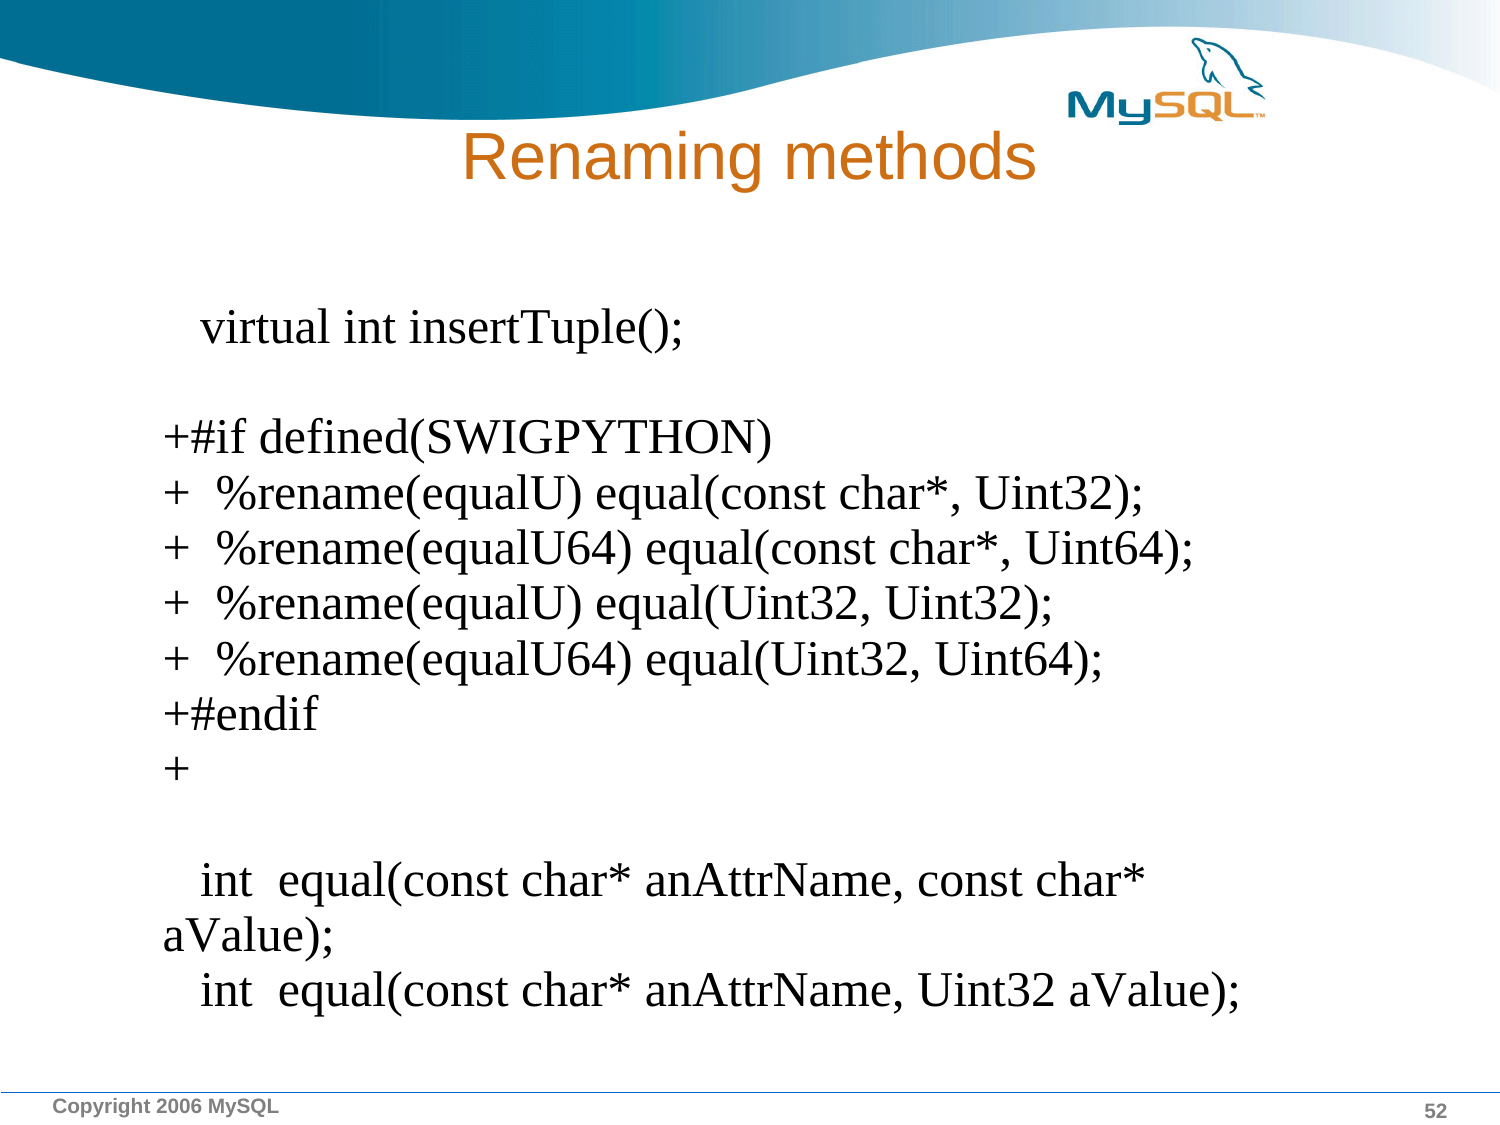

# Renaming methods
 virtual int insertTuple();
+#if defined(SWIGPYTHON)
+ %rename(equalU) equal(const char*, Uint32);
+ %rename(equalU64) equal(const char*, Uint64);
+ %rename(equalU) equal(Uint32, Uint32);
+ %rename(equalU64) equal(Uint32, Uint64);
+#endif
+
 int equal(const char* anAttrName, const char* aValue);
 int equal(const char* anAttrName, Uint32 aValue);